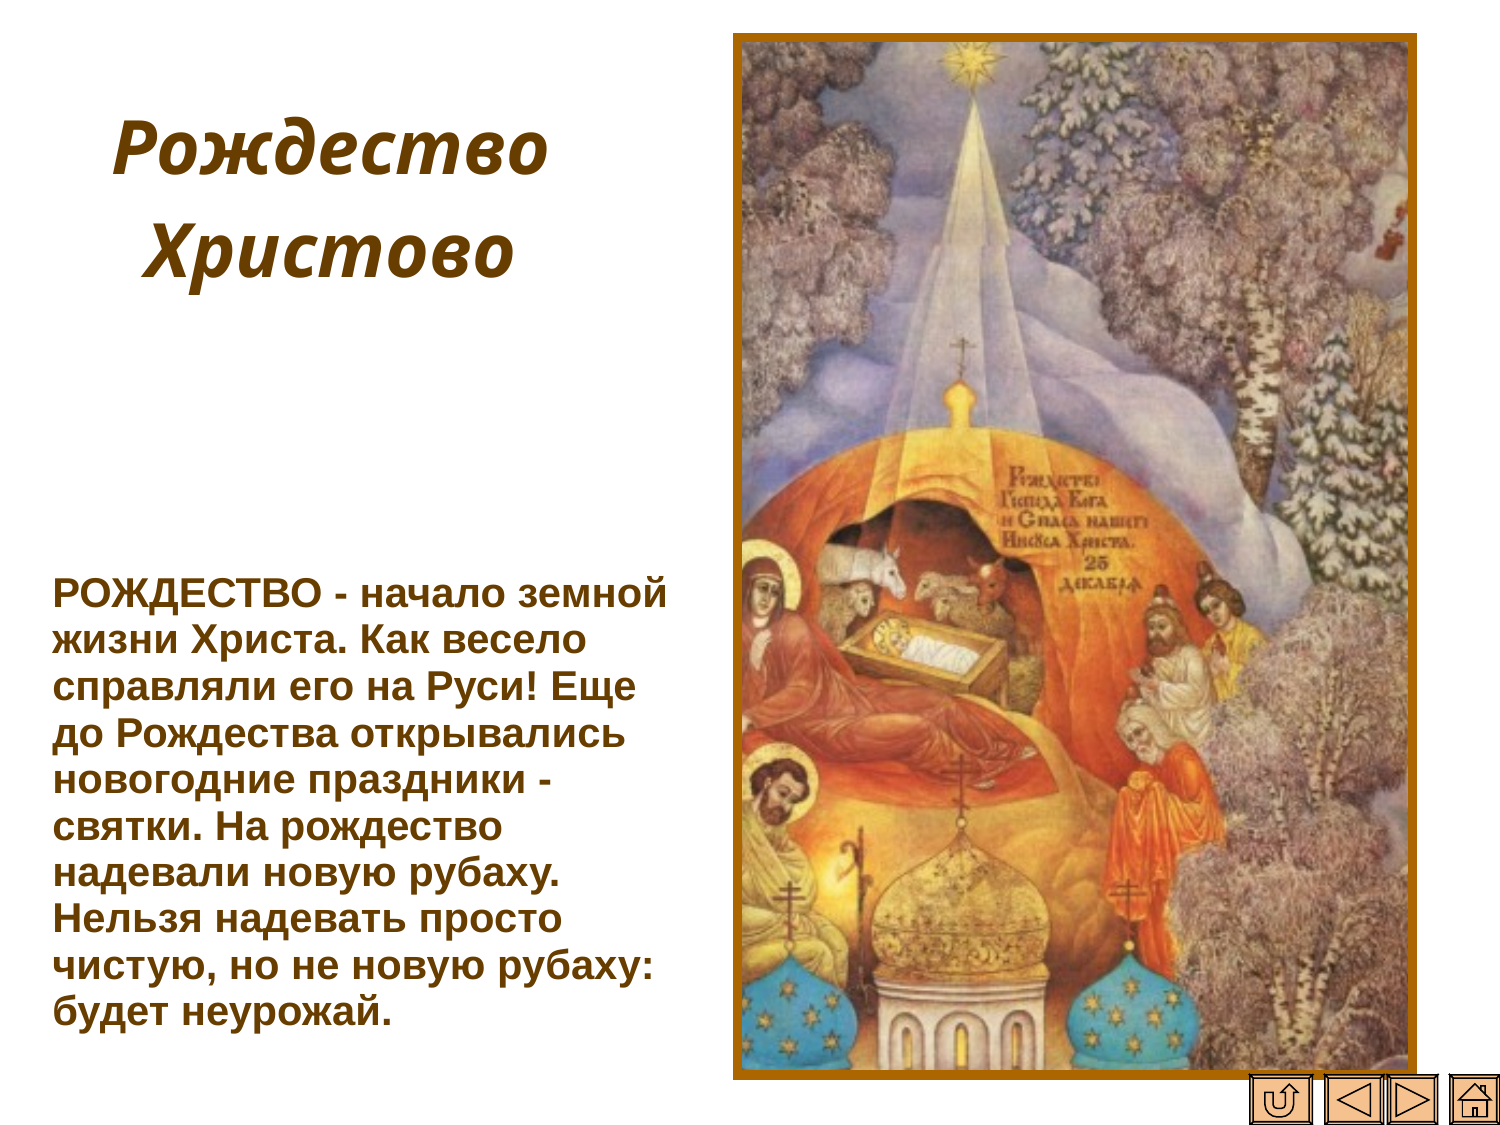

Рождество
Христово
РОЖДЕСТВО - начало земной жизни Христа. Как весело справляли его на Руси! Еще до Рождества открывались новогодние праздники - святки. На рождество надевали новую рубаху. Нельзя надевать просто чистую, но не новую рубаху: будет неурожай.